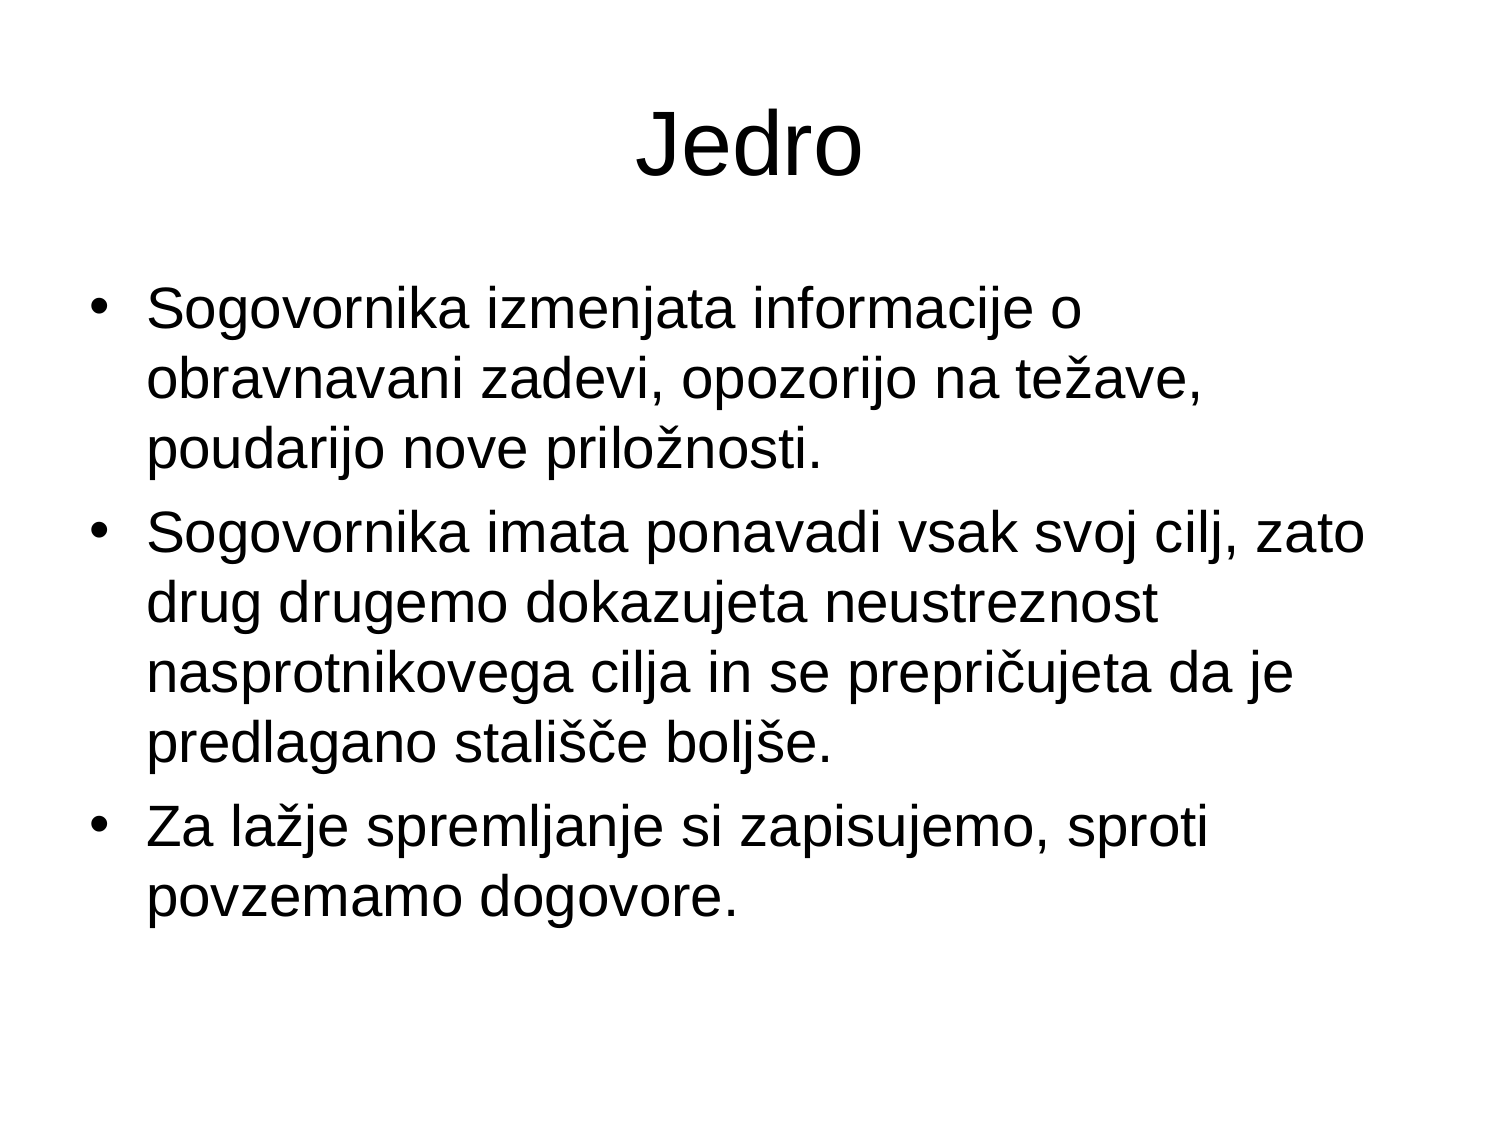

# Jedro
Sogovornika izmenjata informacije o obravnavani zadevi, opozorijo na težave, poudarijo nove priložnosti.
Sogovornika imata ponavadi vsak svoj cilj, zato drug drugemo dokazujeta neustreznost nasprotnikovega cilja in se prepričujeta da je predlagano stališče boljše.
Za lažje spremljanje si zapisujemo, sproti povzemamo dogovore.